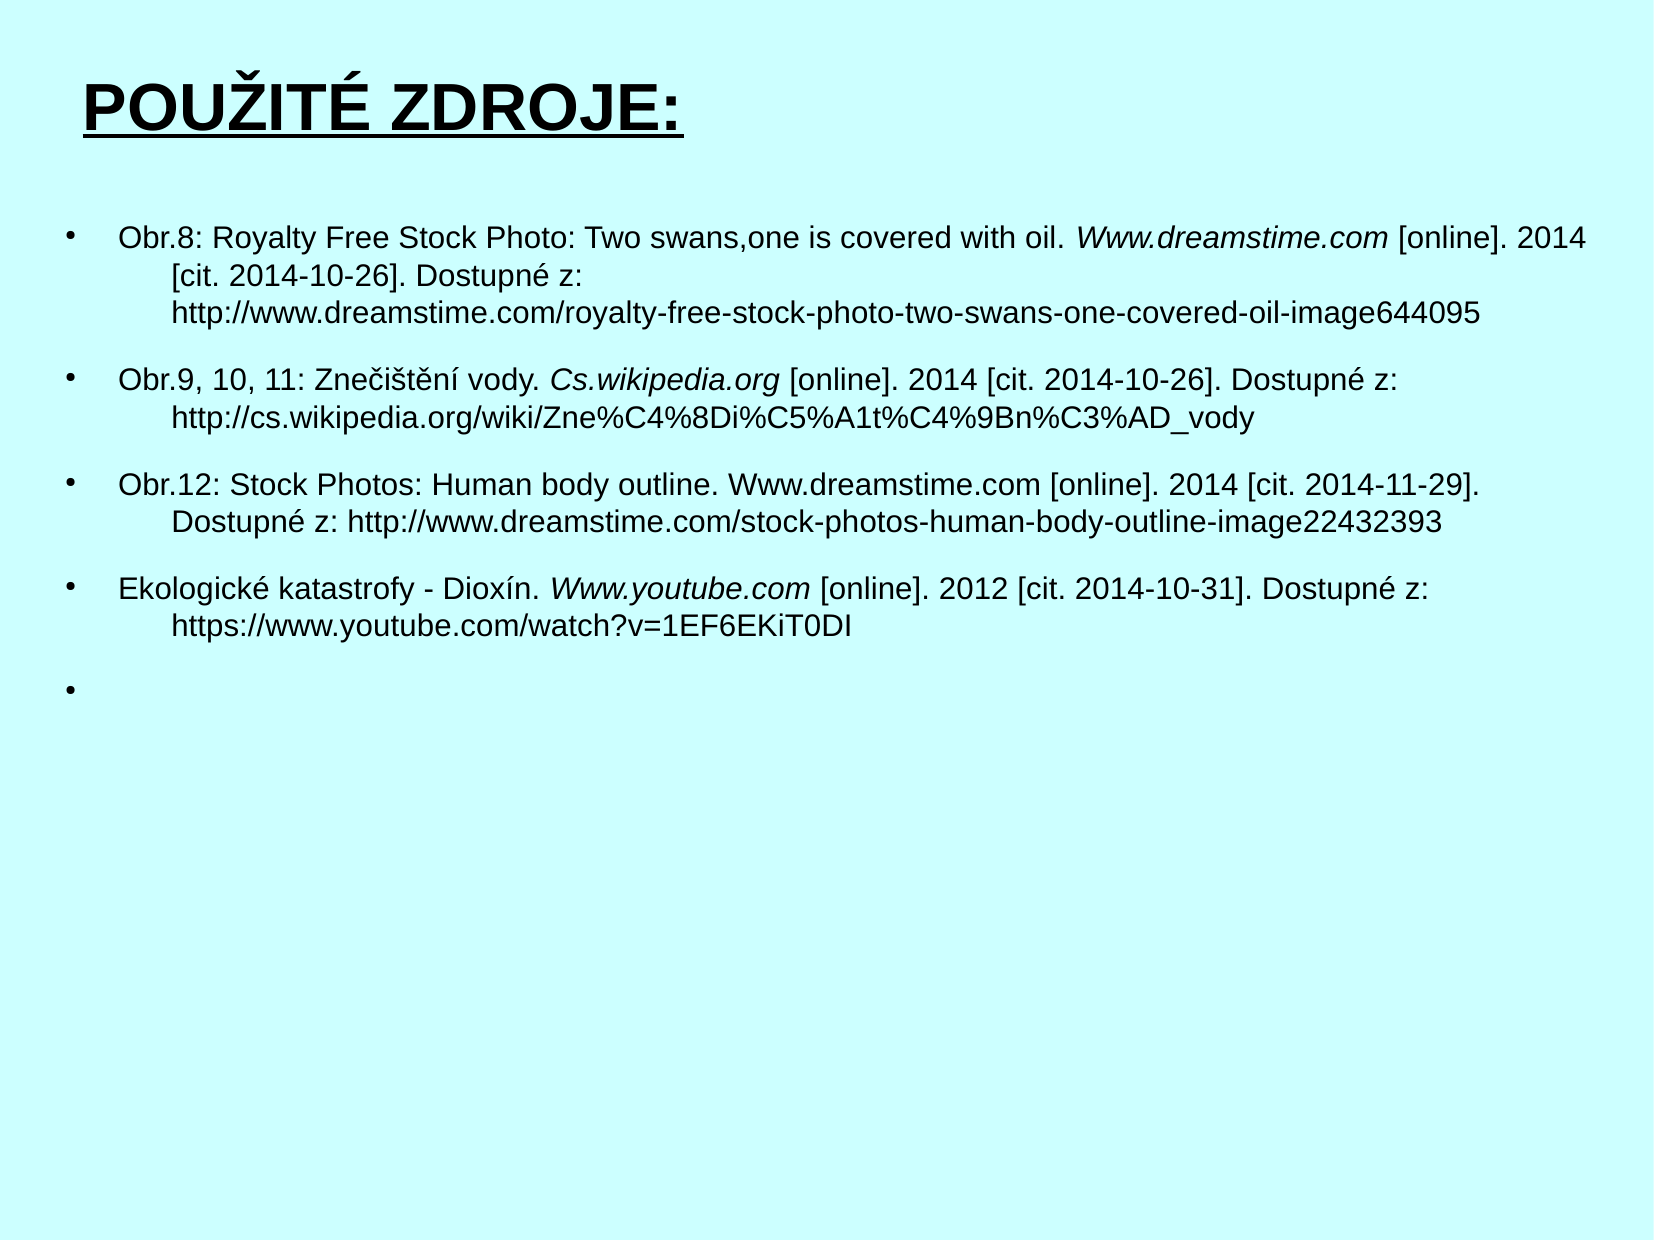

# POUŽITÉ ZDROJE:
Obr.8: Royalty Free Stock Photo: Two swans,one is covered with oil. Www.dreamstime.com [online]. 2014 [cit. 2014-10-26]. Dostupné z: http://www.dreamstime.com/royalty-free-stock-photo-two-swans-one-covered-oil-image644095
Obr.9, 10, 11: Znečištění vody. Cs.wikipedia.org [online]. 2014 [cit. 2014-10-26]. Dostupné z: http://cs.wikipedia.org/wiki/Zne%C4%8Di%C5%A1t%C4%9Bn%C3%AD_vody
Obr.12: Stock Photos: Human body outline. Www.dreamstime.com [online]. 2014 [cit. 2014-11-29]. Dostupné z: http://www.dreamstime.com/stock-photos-human-body-outline-image22432393
Ekologické katastrofy - Dioxín. Www.youtube.com [online]. 2012 [cit. 2014-10-31]. Dostupné z: https://www.youtube.com/watch?v=1EF6EKiT0DI